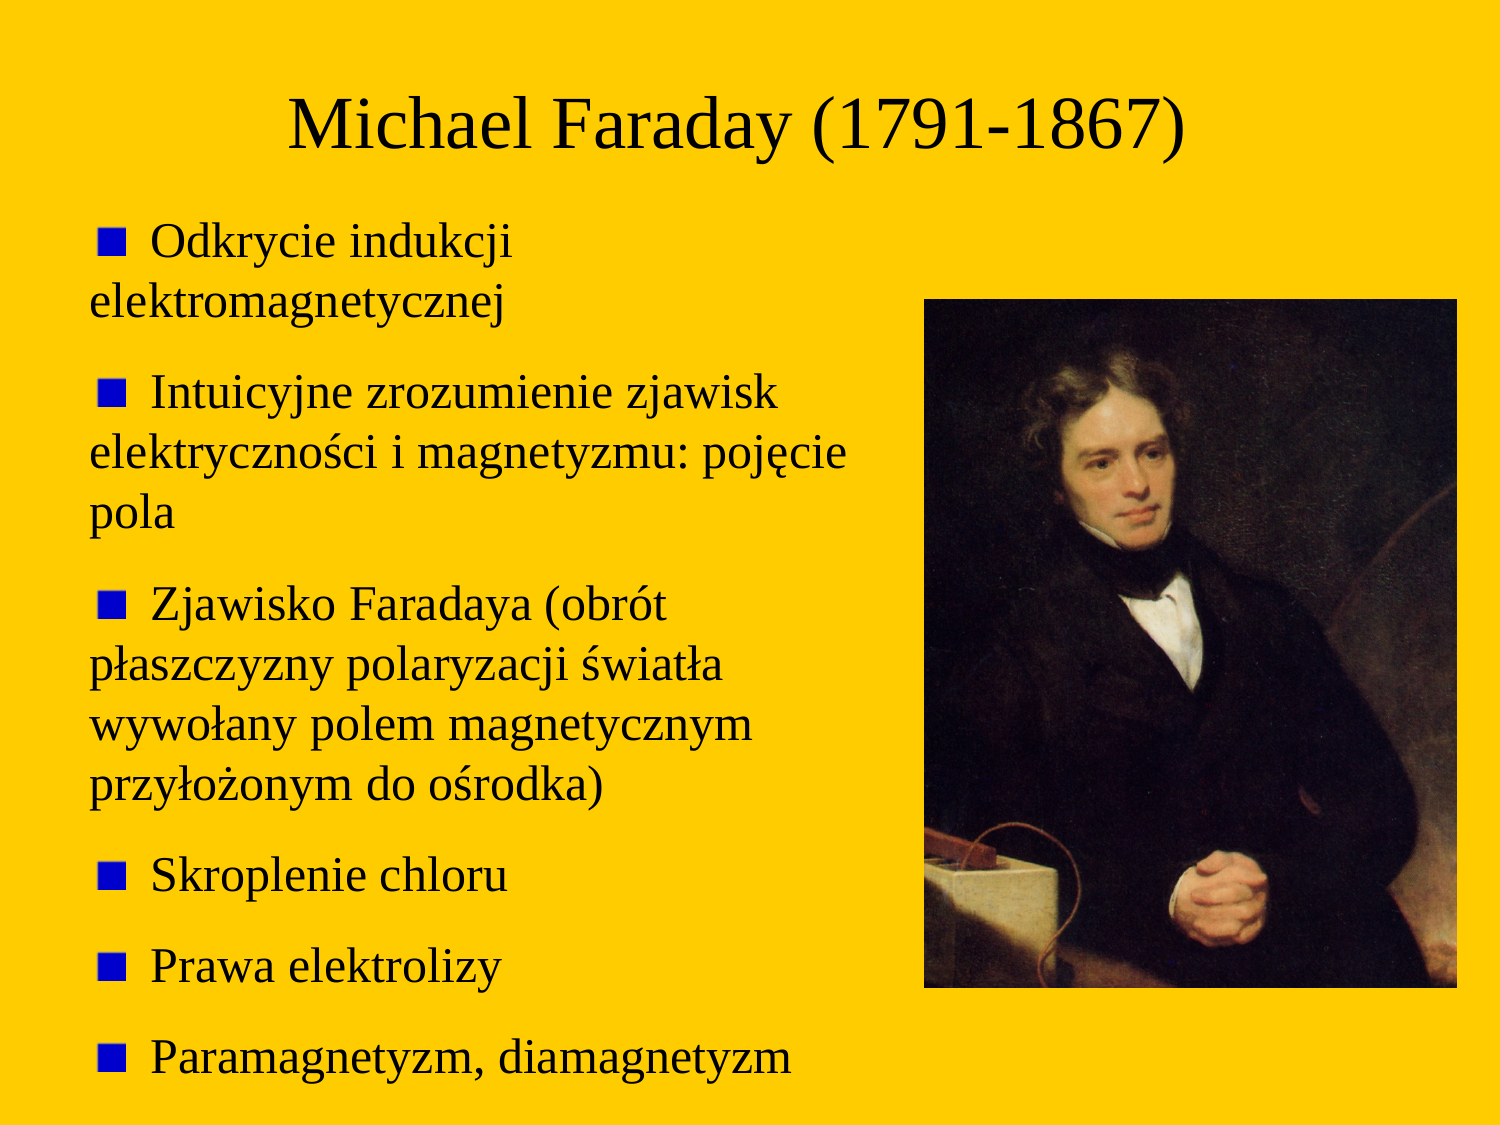

# Michael Faraday (1791-1867)
 Odkrycie indukcji elektromagnetycznej
 Intuicyjne zrozumienie zjawisk elektryczności i magnetyzmu: pojęcie pola
 Zjawisko Faradaya (obrót płaszczyzny polaryzacji światła wywołany polem magnetycznym przyłożonym do ośrodka)
 Skroplenie chloru
 Prawa elektrolizy
 Paramagnetyzm, diamagnetyzm